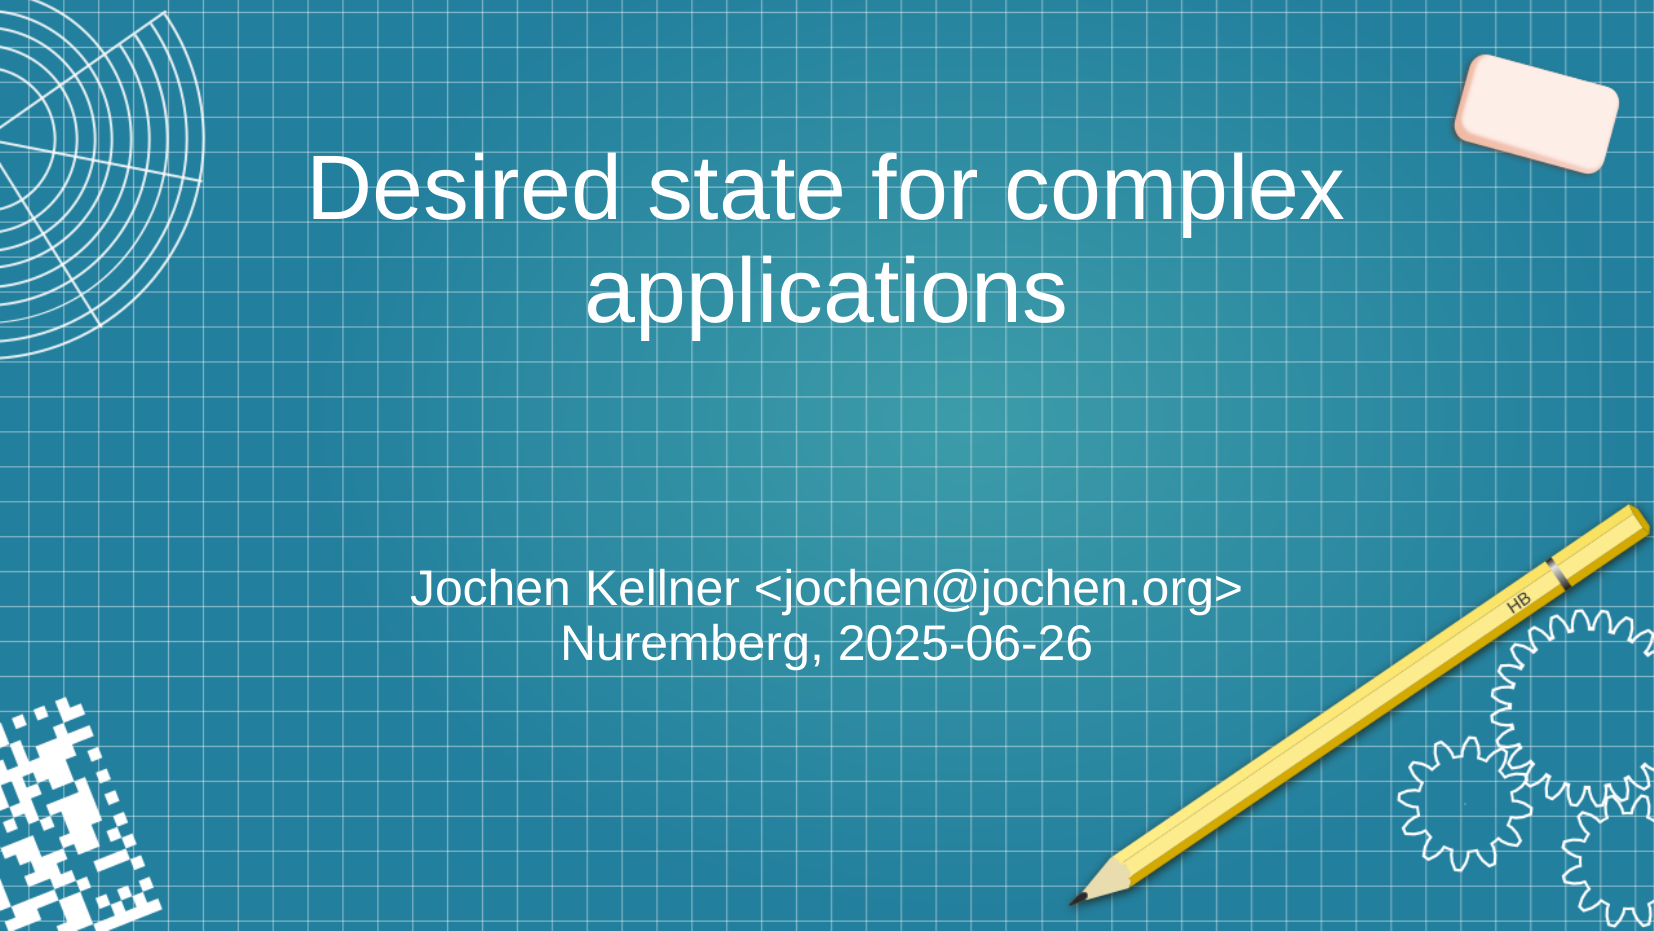

# Desired state for complex applications
Jochen Kellner <jochen@jochen.org>
Nuremberg, 2025-06-26